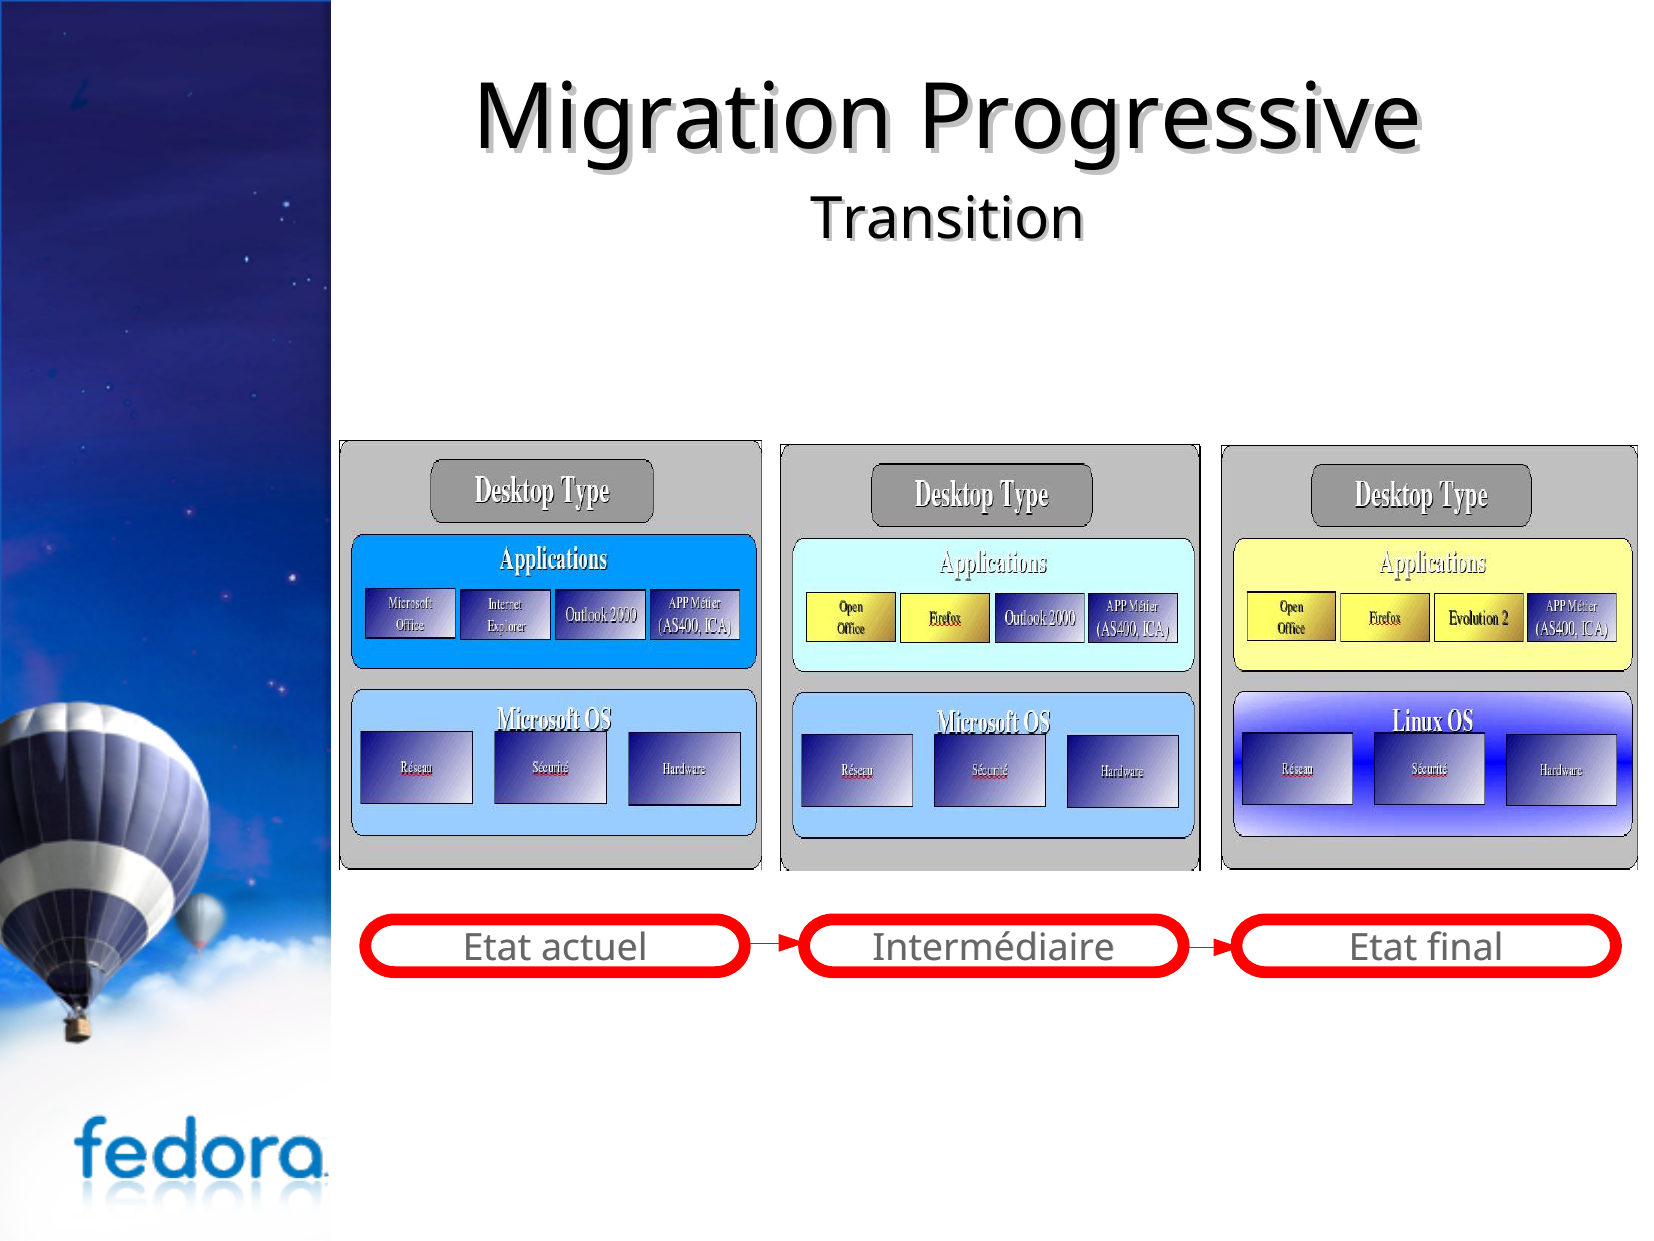

# Migration Progressive Transition
Etat actuel
Intermédiaire
Etat final